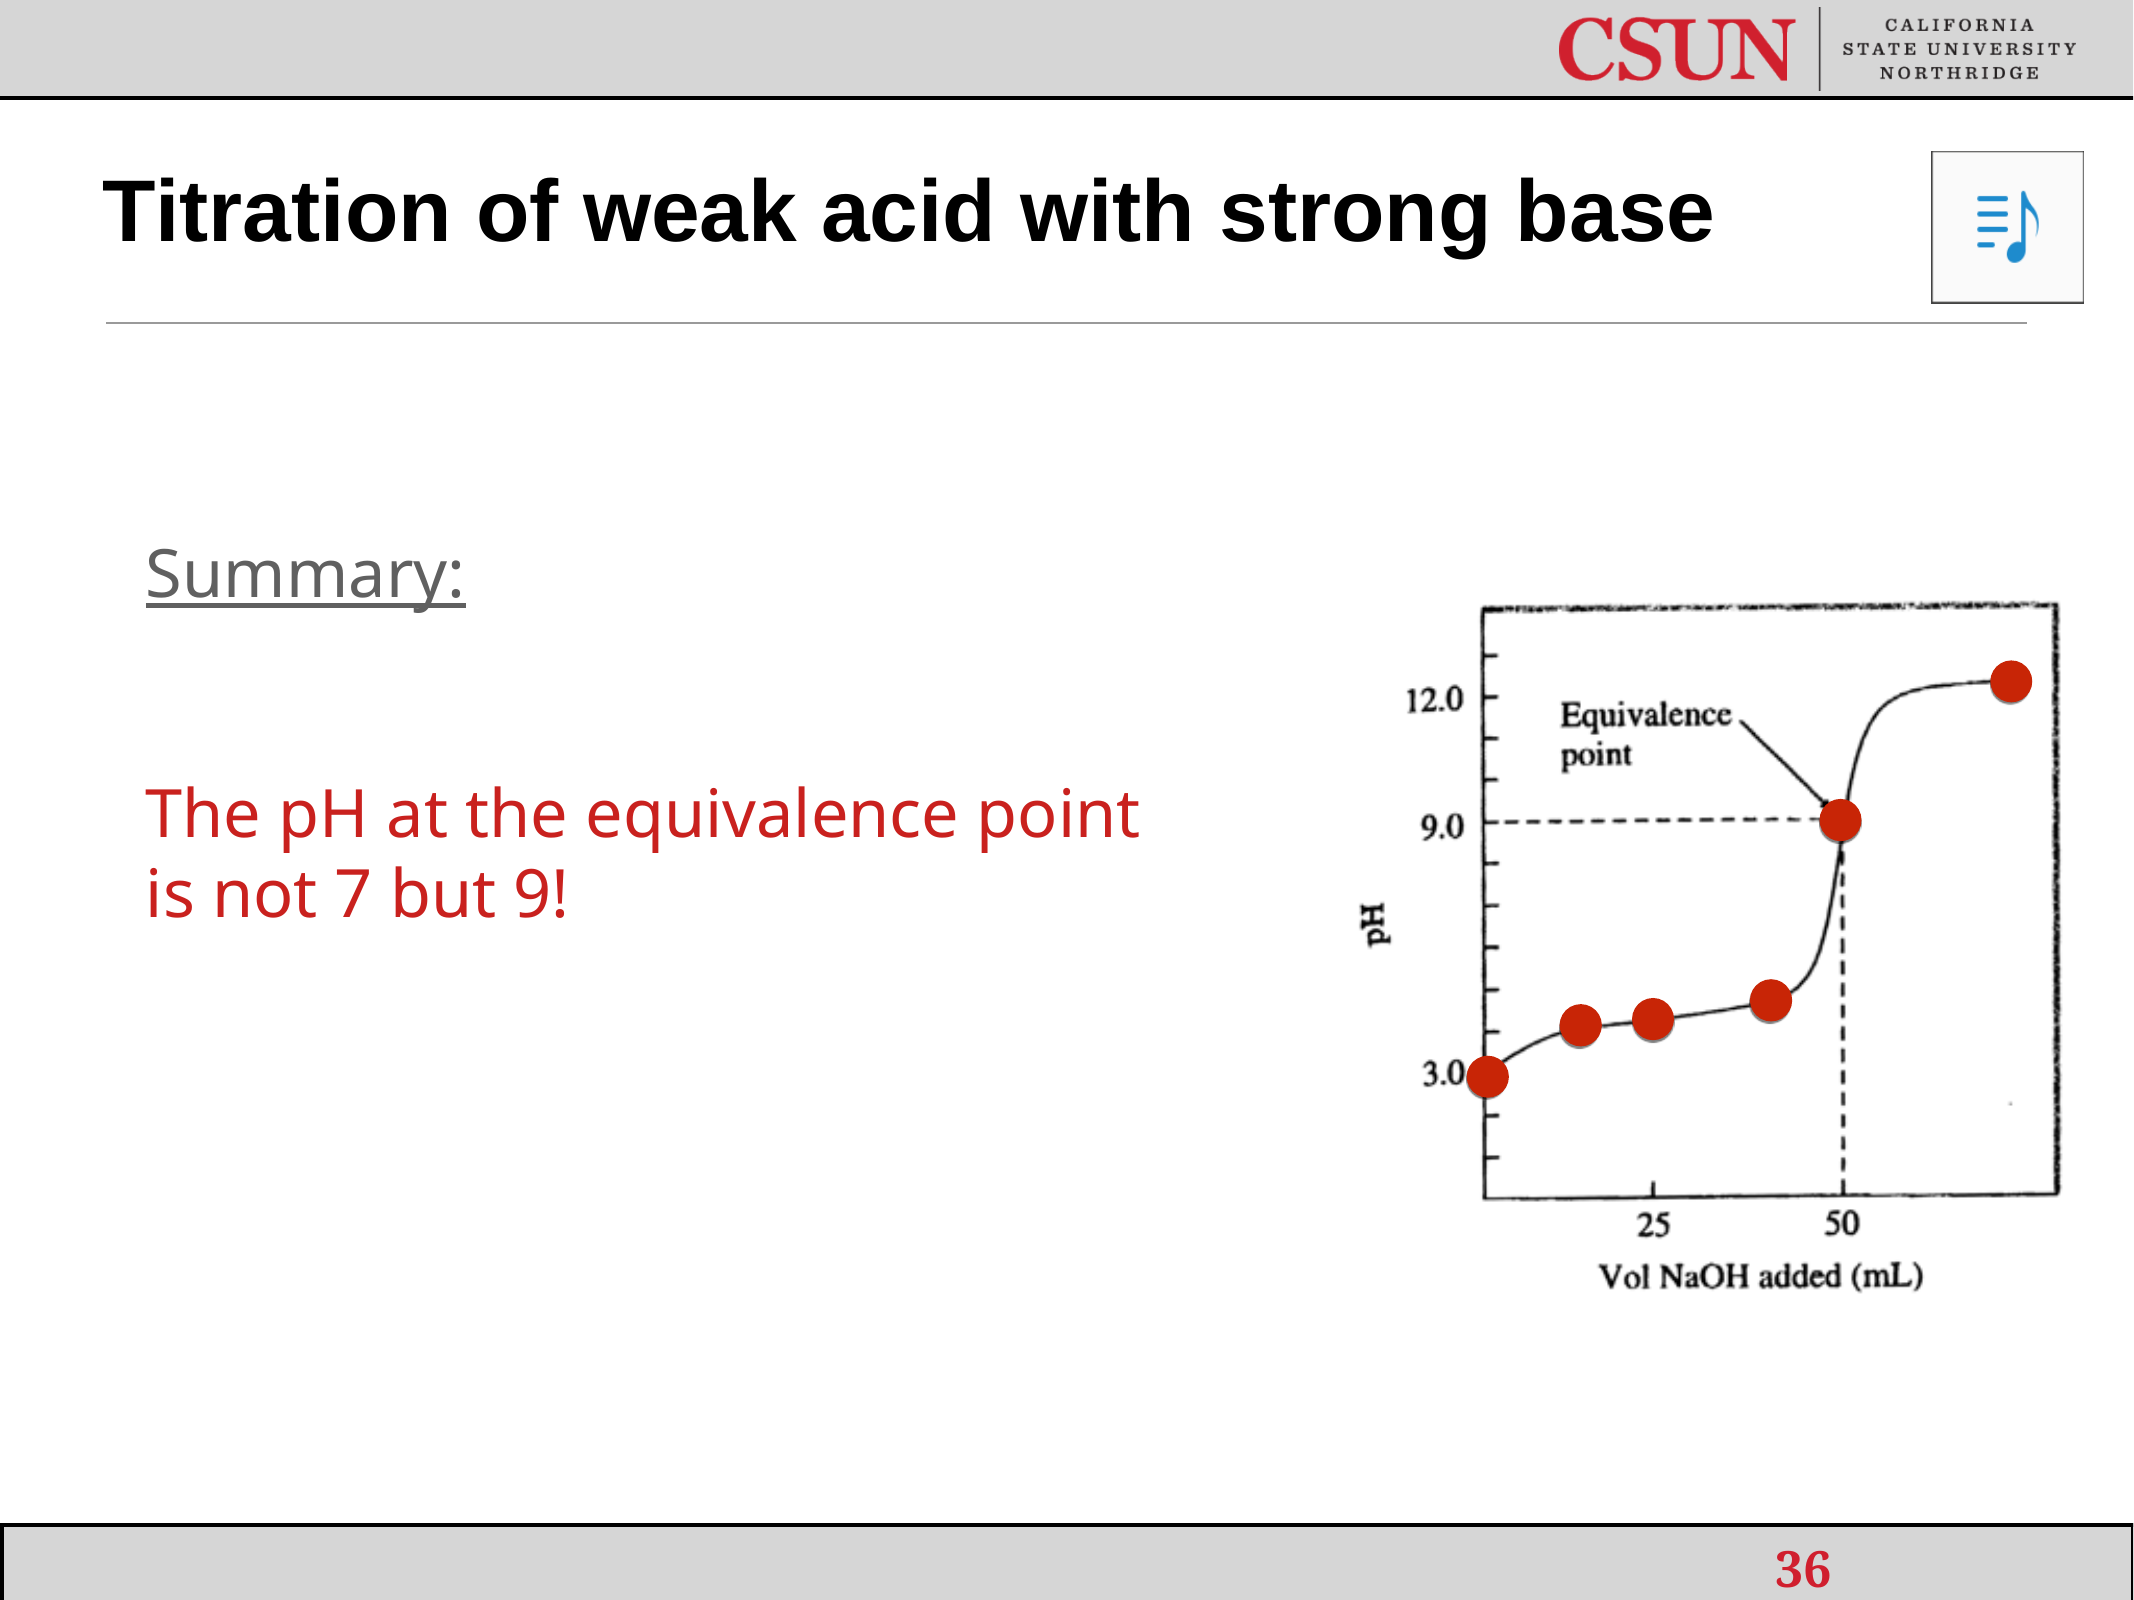

# Titration of weak acid with strong base
Summary:
The pH at the equivalence point
is not 7 but 9!
36